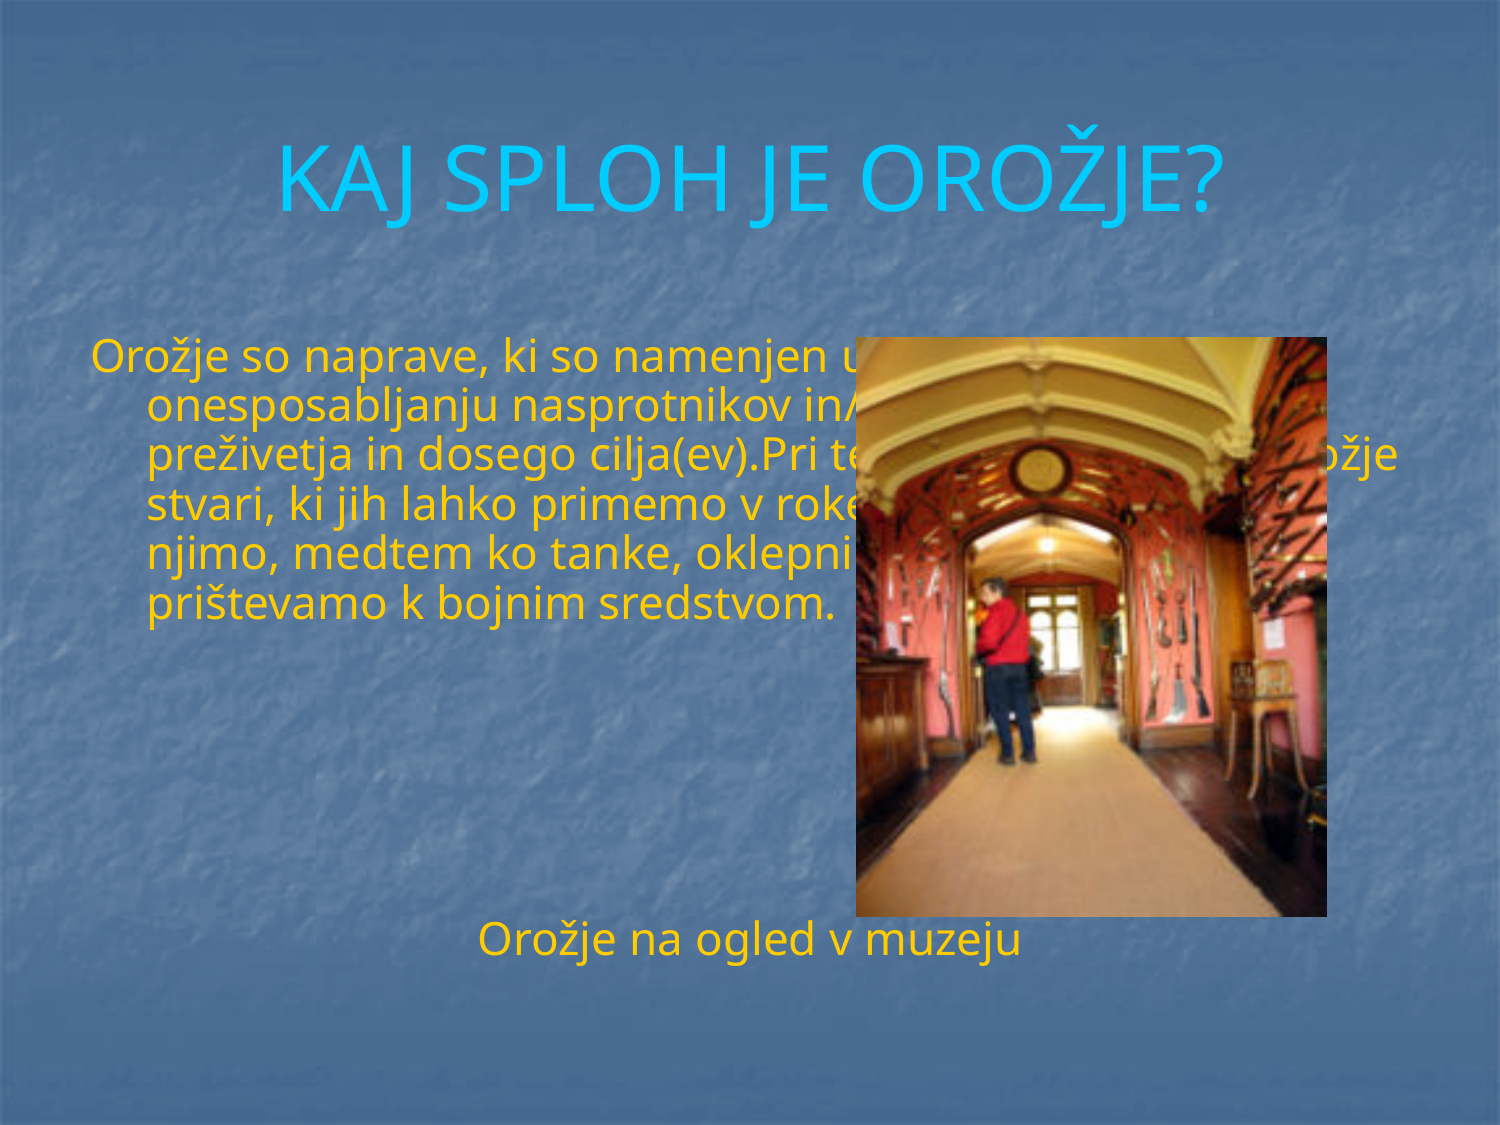

# KAJ SPLOH JE OROŽJE?
Orožje so naprave, ki so namenjen uničevanju oz. onesposabljanju nasprotnikov in/ali plena za potrebe preživetja in dosego cilja(ev).Pri tem pojmujemo kot orožje stvari, ki jih lahko primemo v roke in manipuliramo z njimo, medtem ko tanke, oklepnike, podmornice,... prištevamo k bojnim sredstvom.
Orožje na ogled v muzeju